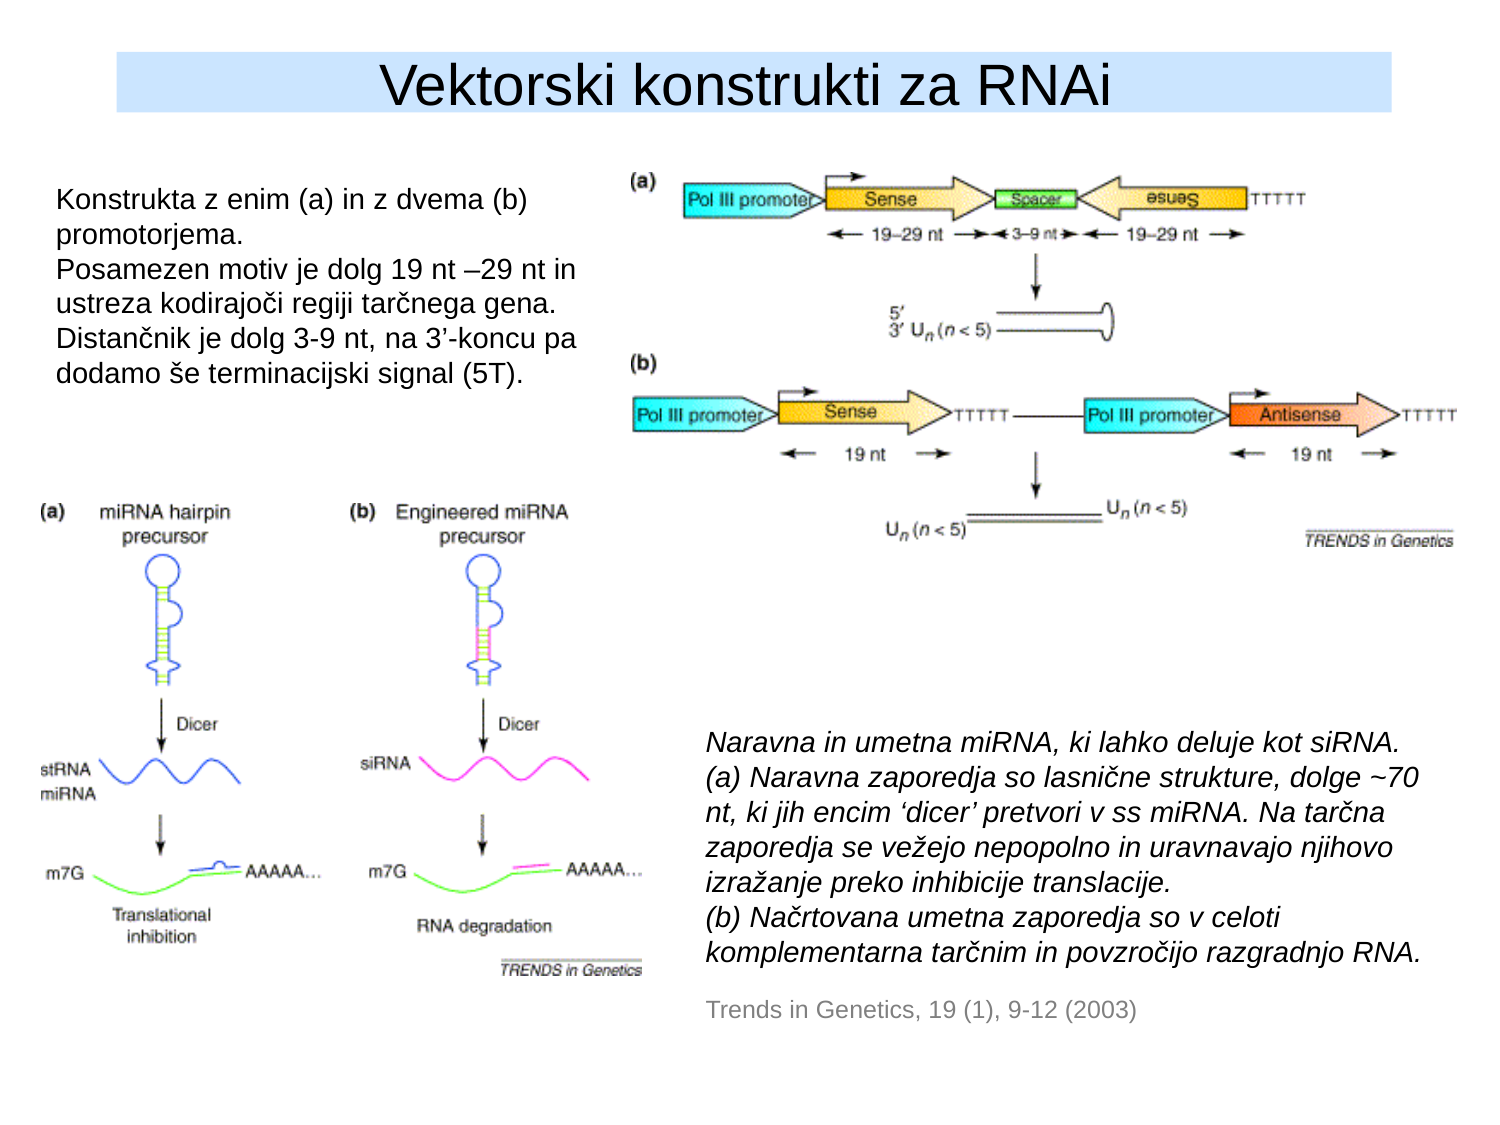

Vektorski konstrukti za RNAi
Konstrukta z enim (a) in z dvema (b) promotorjema.
Posamezen motiv je dolg 19 nt –29 nt in ustreza kodirajoči regiji tarčnega gena.
Distančnik je dolg 3-9 nt, na 3’-koncu pa dodamo še terminacijski signal (5T).
Naravna in umetna miRNA, ki lahko deluje kot siRNA.
(a) Naravna zaporedja so lasnične strukture, dolge ~70 nt, ki jih encim ‘dicer’ pretvori v ss miRNA. Na tarčna zaporedja se vežejo nepopolno in uravnavajo njihovo izražanje preko inhibicije translacije.
(b) Načrtovana umetna zaporedja so v celoti komplementarna tarčnim in povzročijo razgradnjo RNA.
Trends in Genetics, 19 (1), 9-12 (2003)